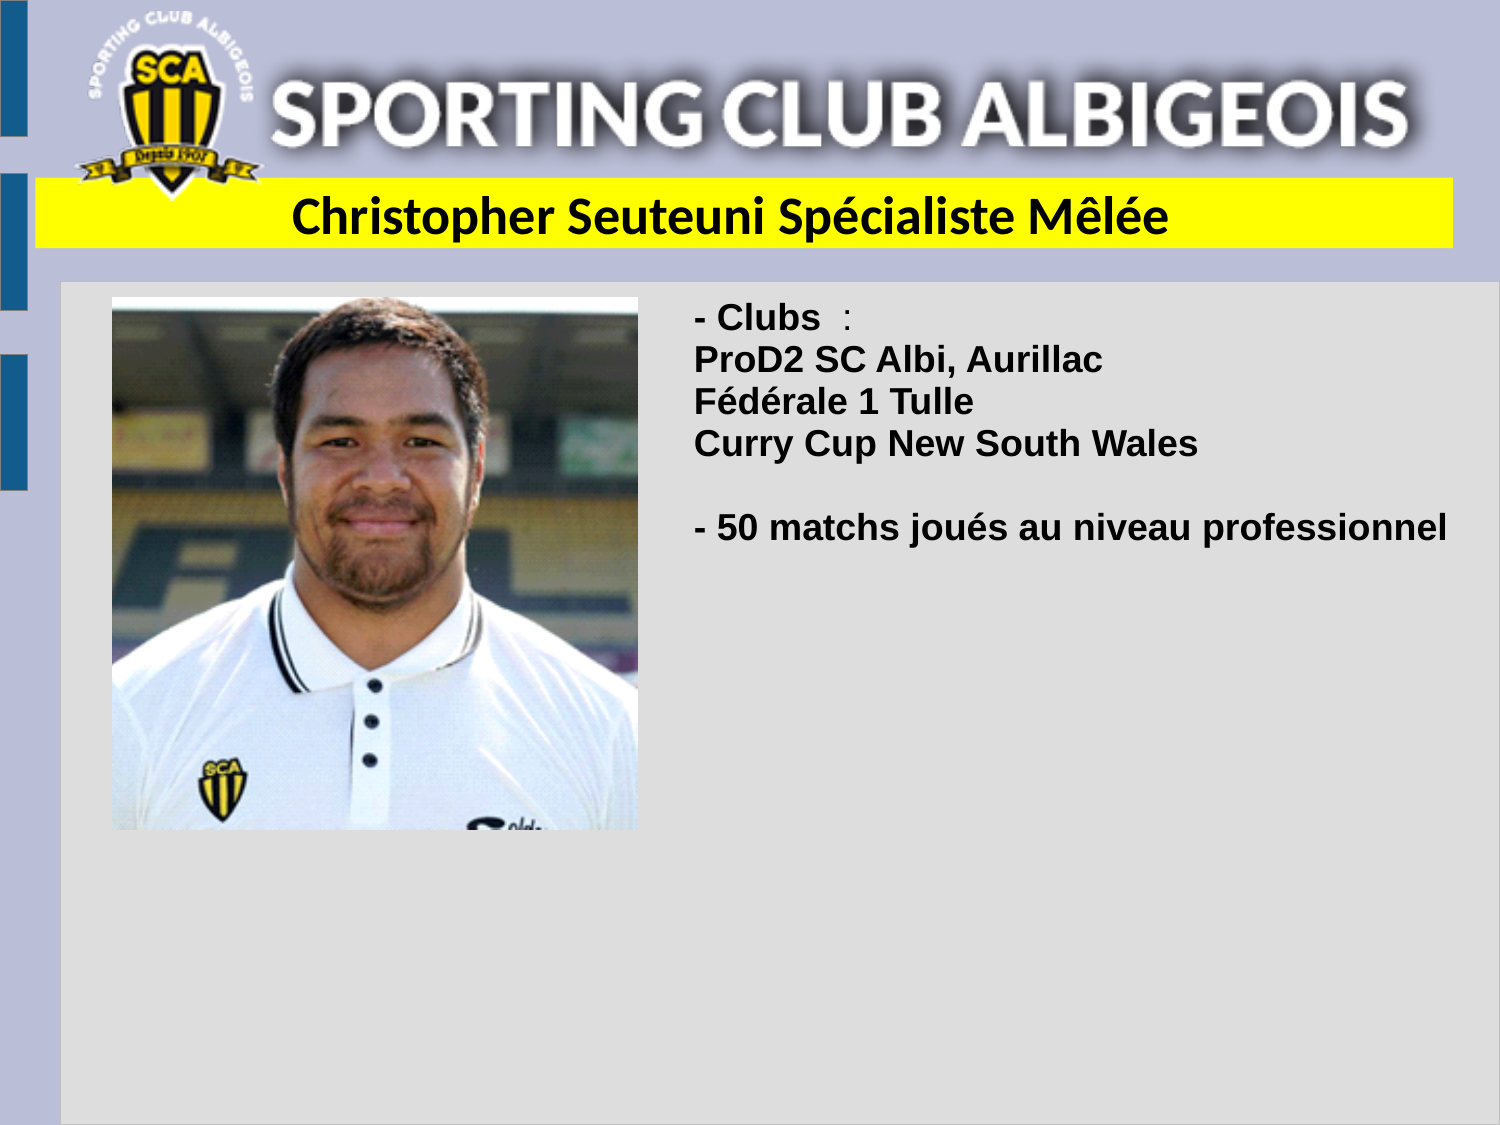

Christopher Seuteuni Spécialiste Mêlée
- Clubs  :
ProD2 SC Albi, Aurillac
Fédérale 1 Tulle
Curry Cup New South Wales
- 50 matchs joués au niveau professionnel
-